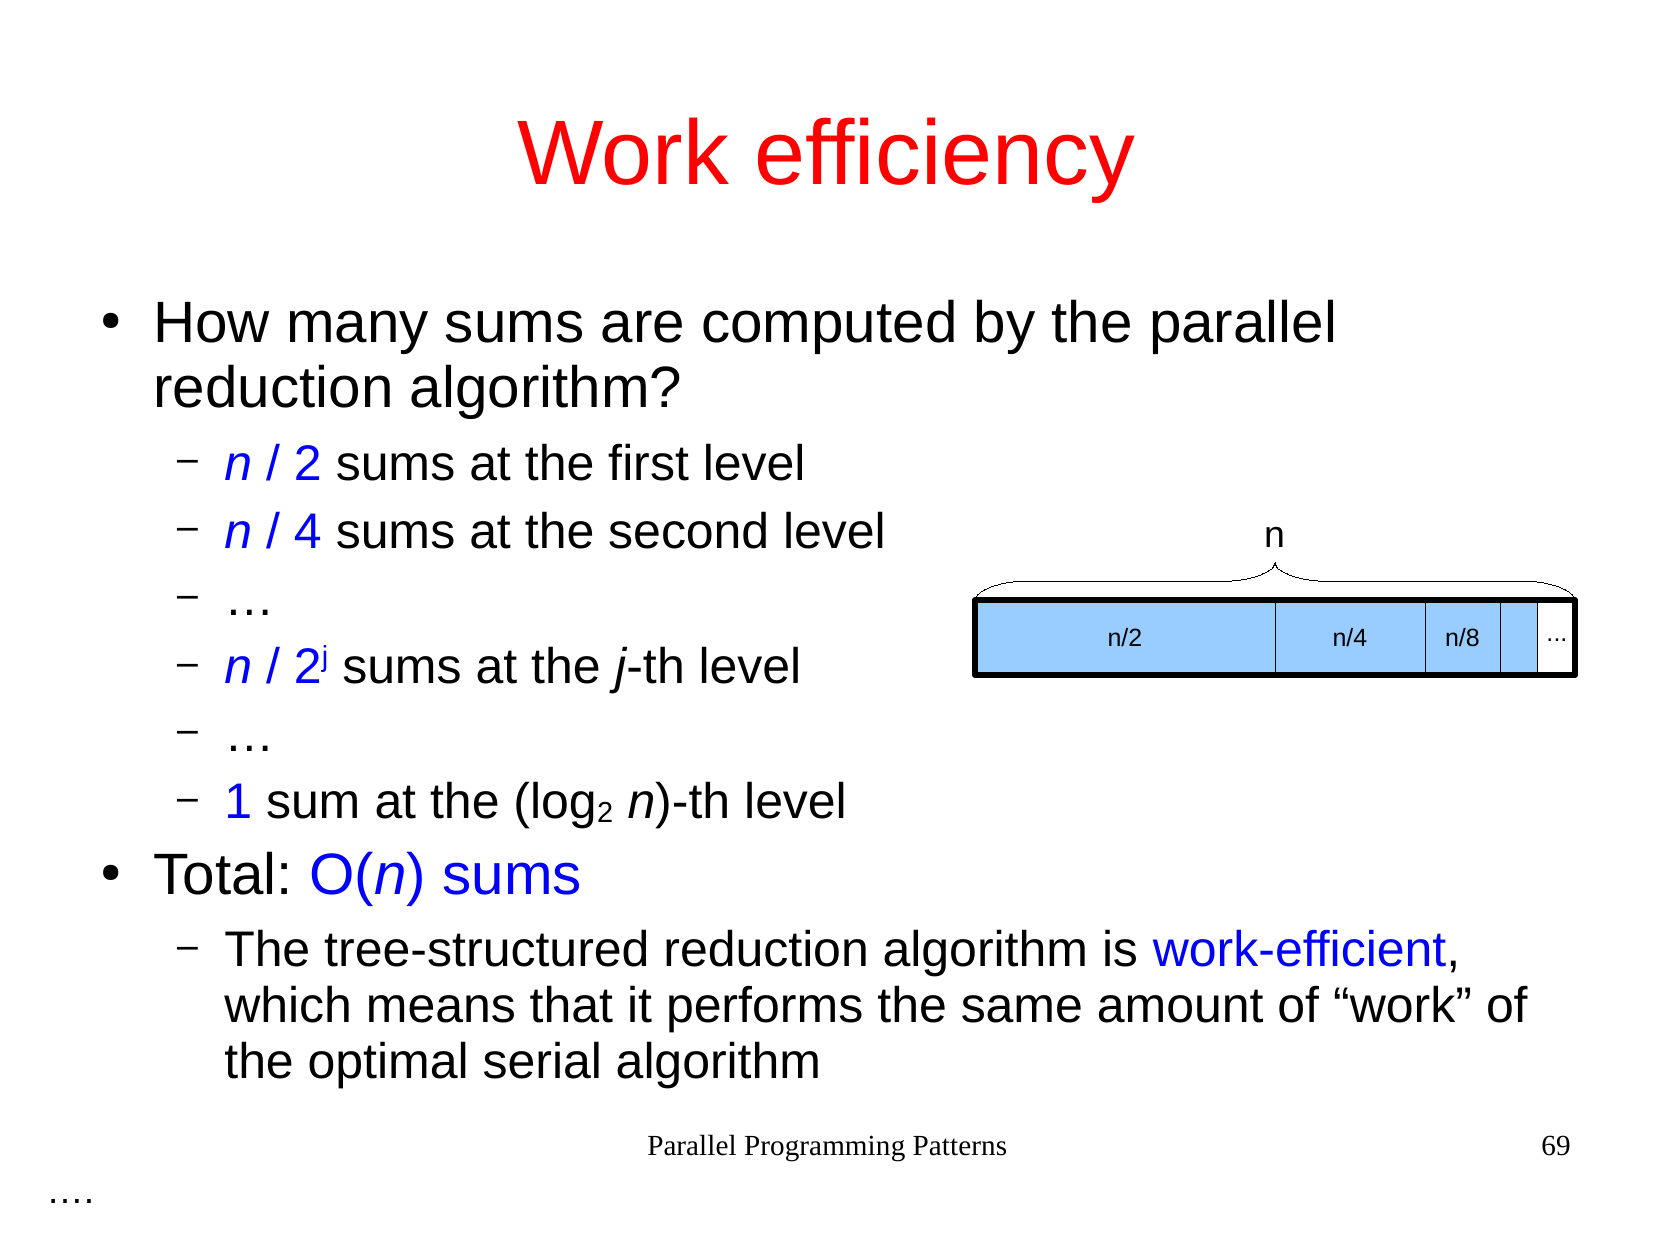

# Work efficiency
How many sums are computed by the parallel reduction algorithm?
n / 2 sums at the first level
n / 4 sums at the second level
…
n / 2j sums at the j-th level
…
1 sum at the (log2 n)-th level
Total: O(n) sums
The tree-structured reduction algorithm is work-efficient, which means that it performs the same amount of “work” of the optimal serial algorithm
n
n/2
n/4
n/8
...
Parallel Programming Patterns
69
….